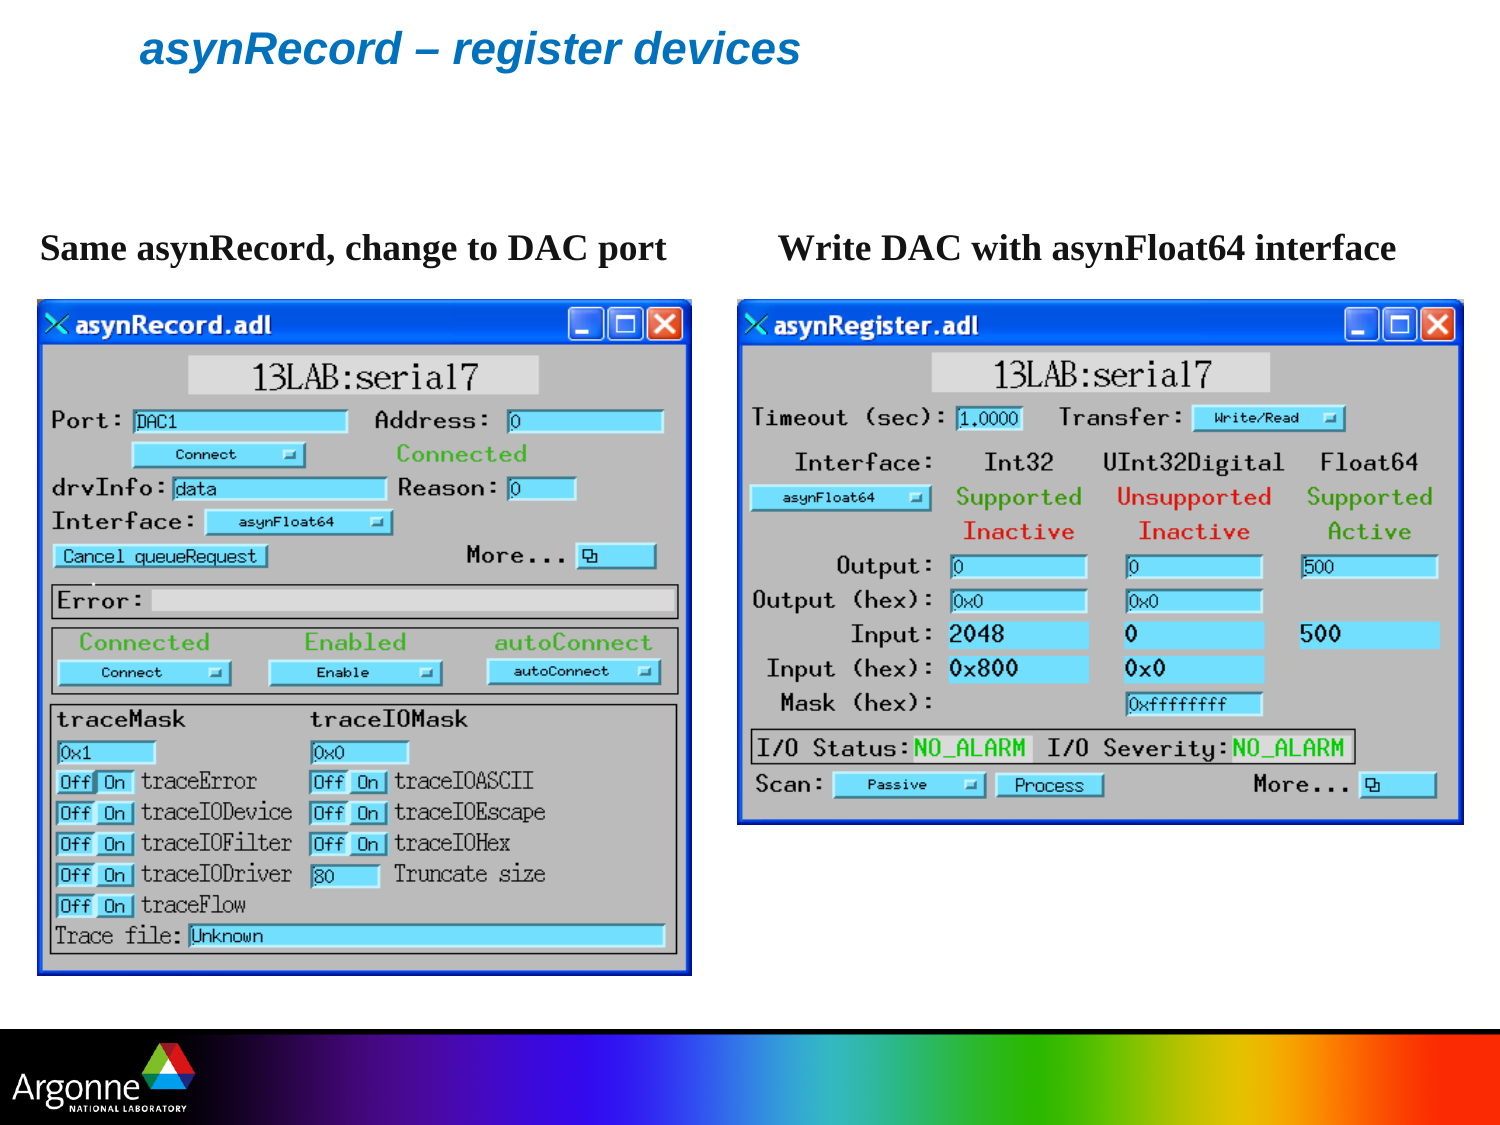

# asynRecord – register devices
Same asynRecord, change to DAC port
Write DAC with asynFloat64 interface